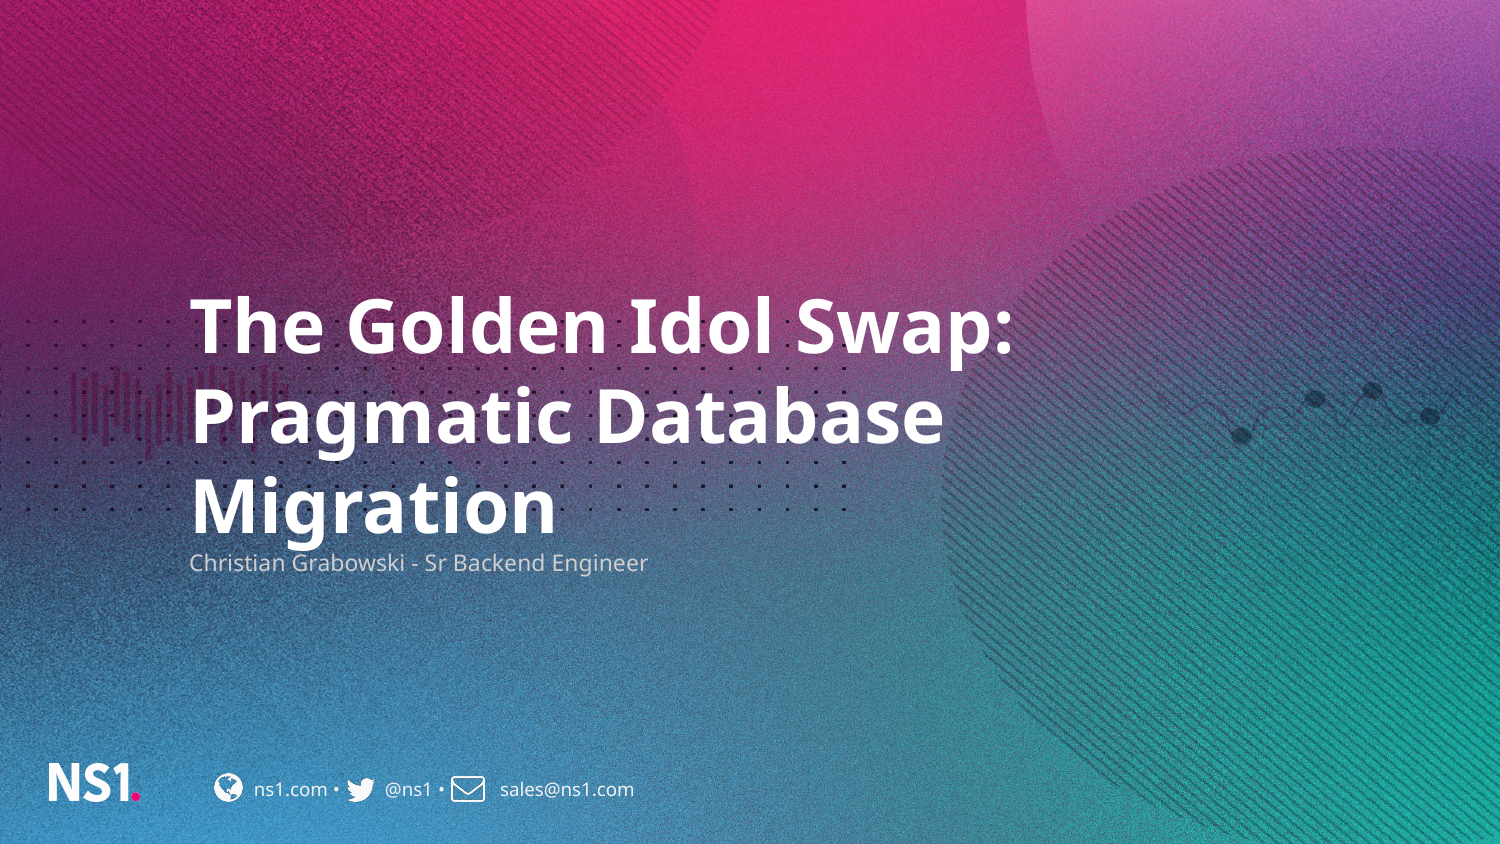

# The Golden Idol Swap: Pragmatic Database Migration
Christian Grabowski - Sr Backend Engineer